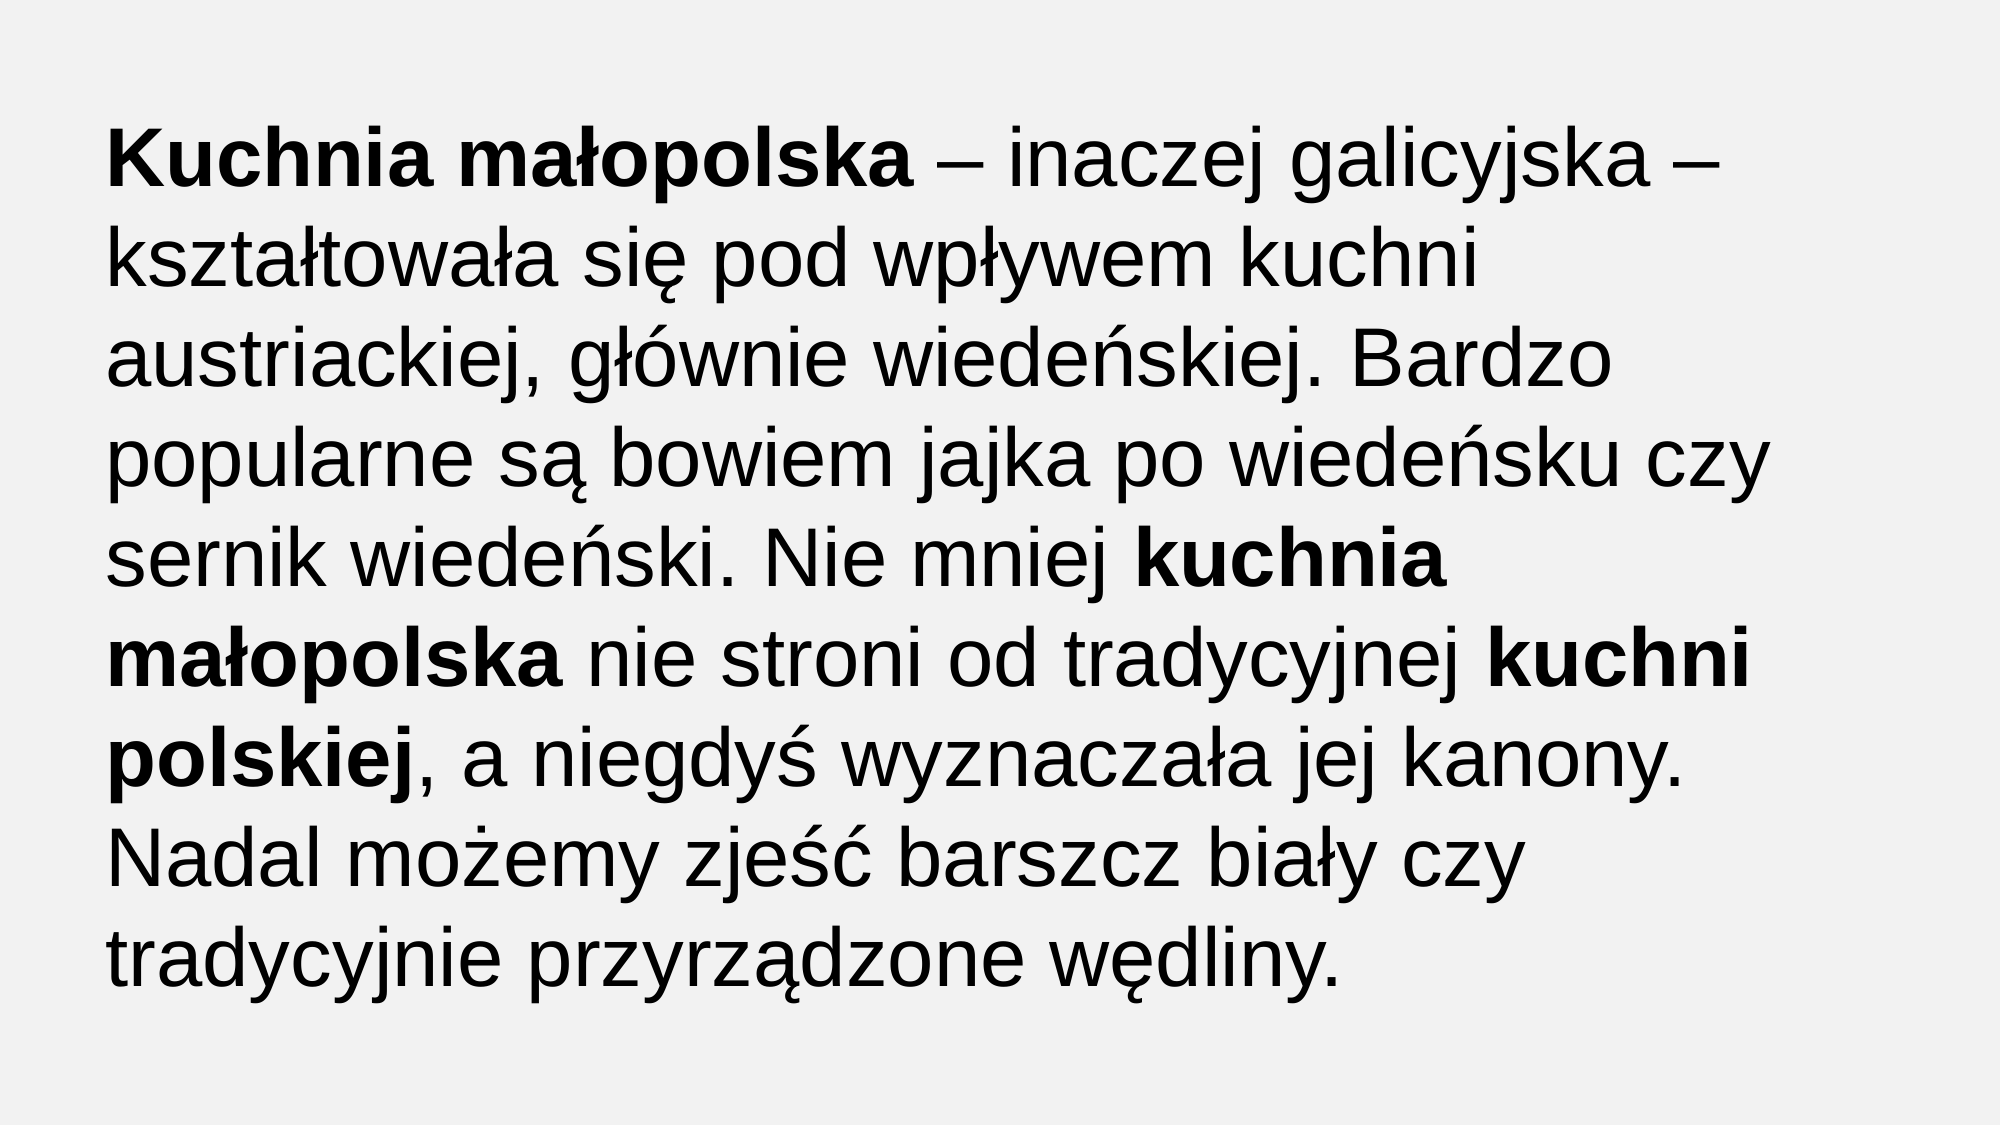

Kuchnia małopolska – inaczej galicyjska – kształtowała się pod wpływem kuchni austriackiej, głównie wiedeńskiej. Bardzo popularne są bowiem jajka po wiedeńsku czy sernik wiedeński. Nie mniej kuchnia małopolska nie stroni od tradycyjnej kuchni polskiej, a niegdyś wyznaczała jej kanony. Nadal możemy zjeść barszcz biały czy tradycyjnie przyrządzone wędliny.